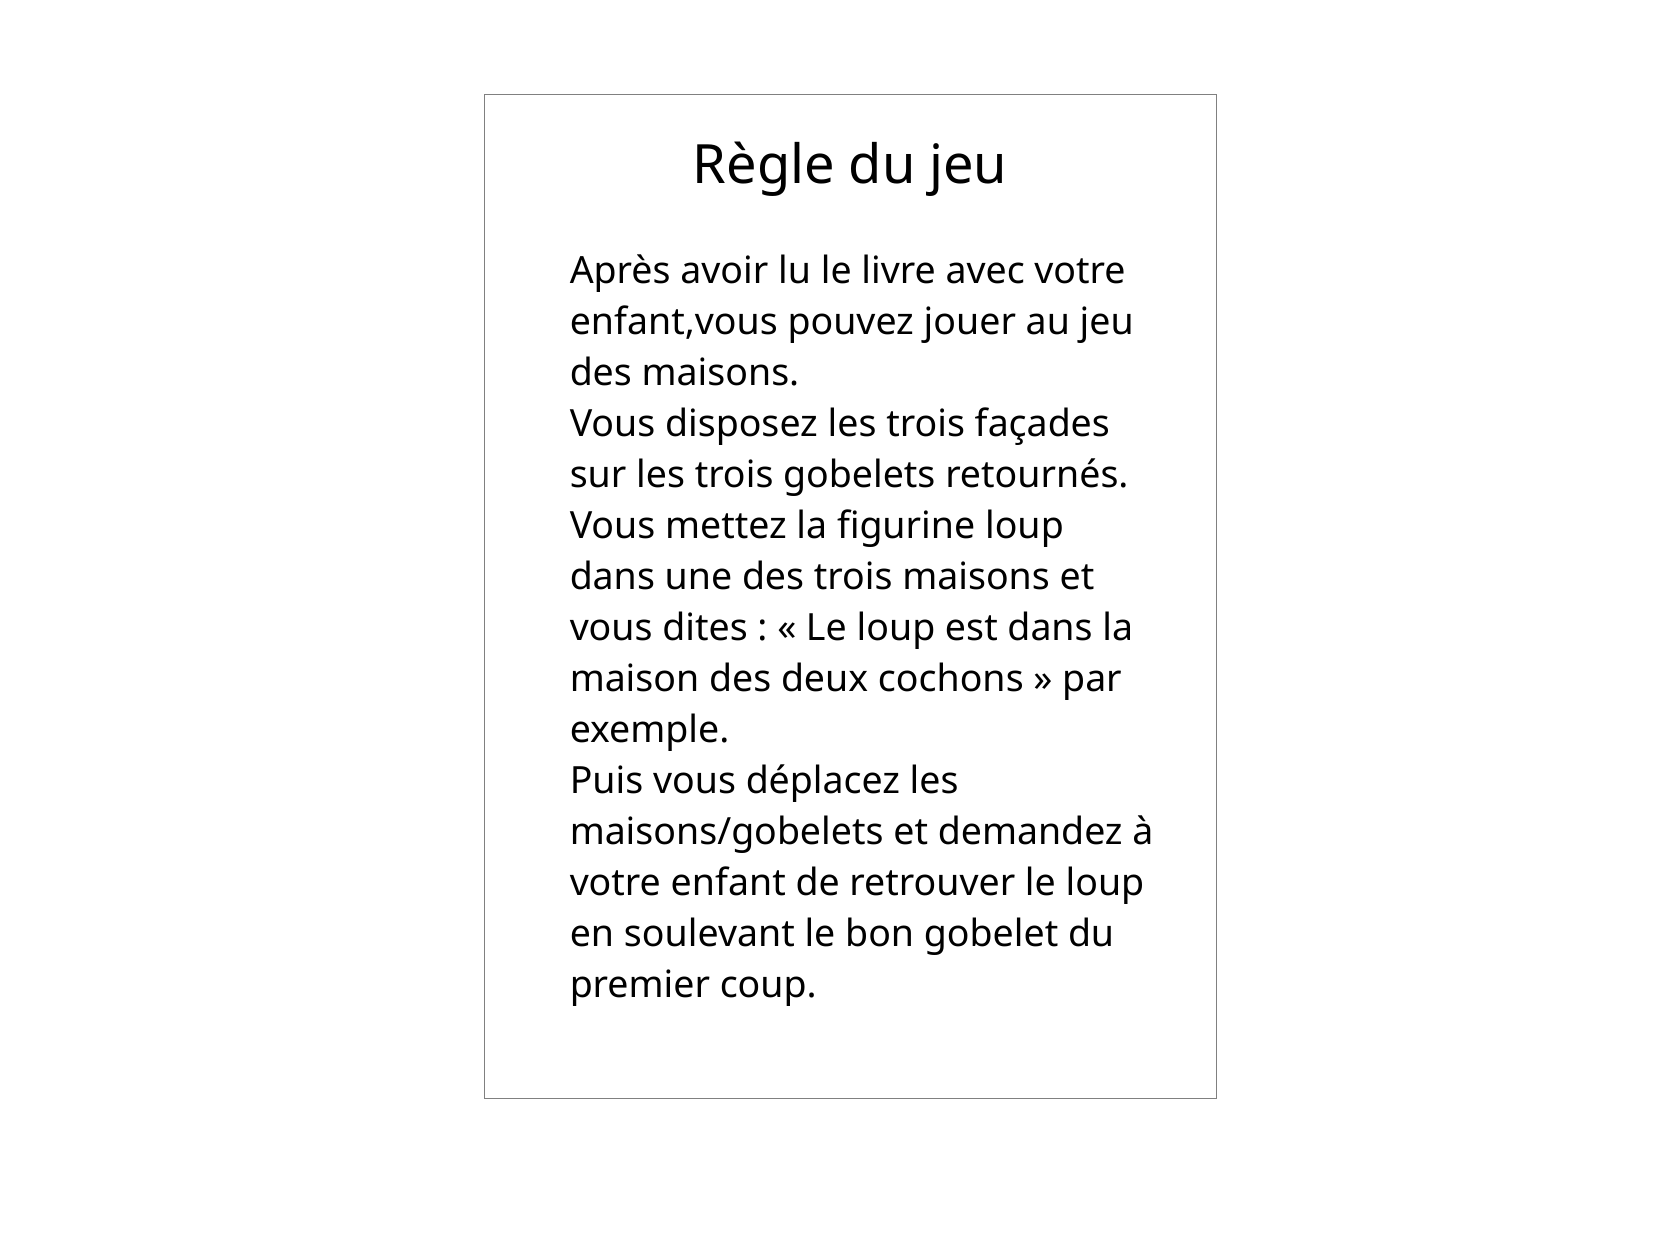

Règle du jeu
Après avoir lu le livre avec votre enfant,vous pouvez jouer au jeu des maisons.
Vous disposez les trois façades sur les trois gobelets retournés.
Vous mettez la figurine loup dans une des trois maisons et vous dites : « Le loup est dans la maison des deux cochons » par exemple.
Puis vous déplacez les maisons/gobelets et demandez à votre enfant de retrouver le loup en soulevant le bon gobelet du premier coup.